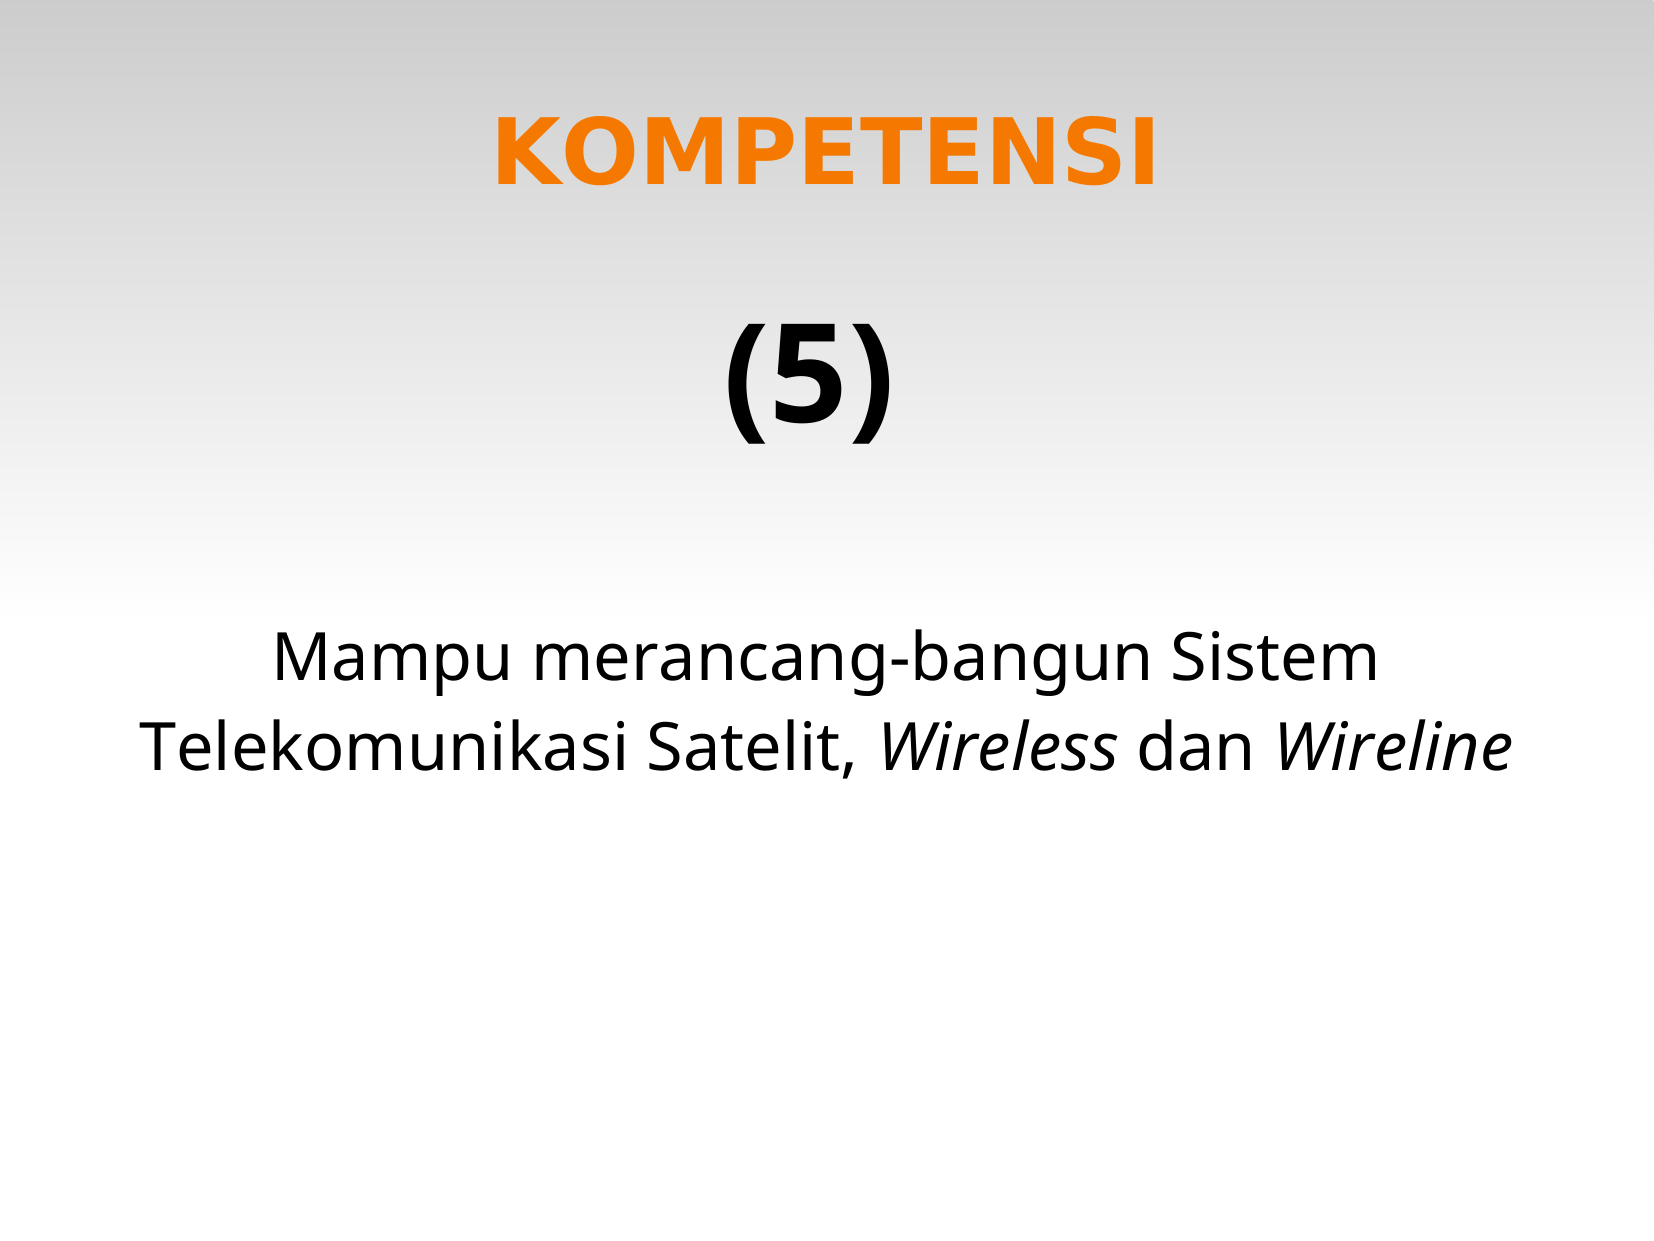

# KOMPETENSI
(5)
Mampu merancang-bangun Sistem Telekomunikasi Satelit, Wireless dan Wireline